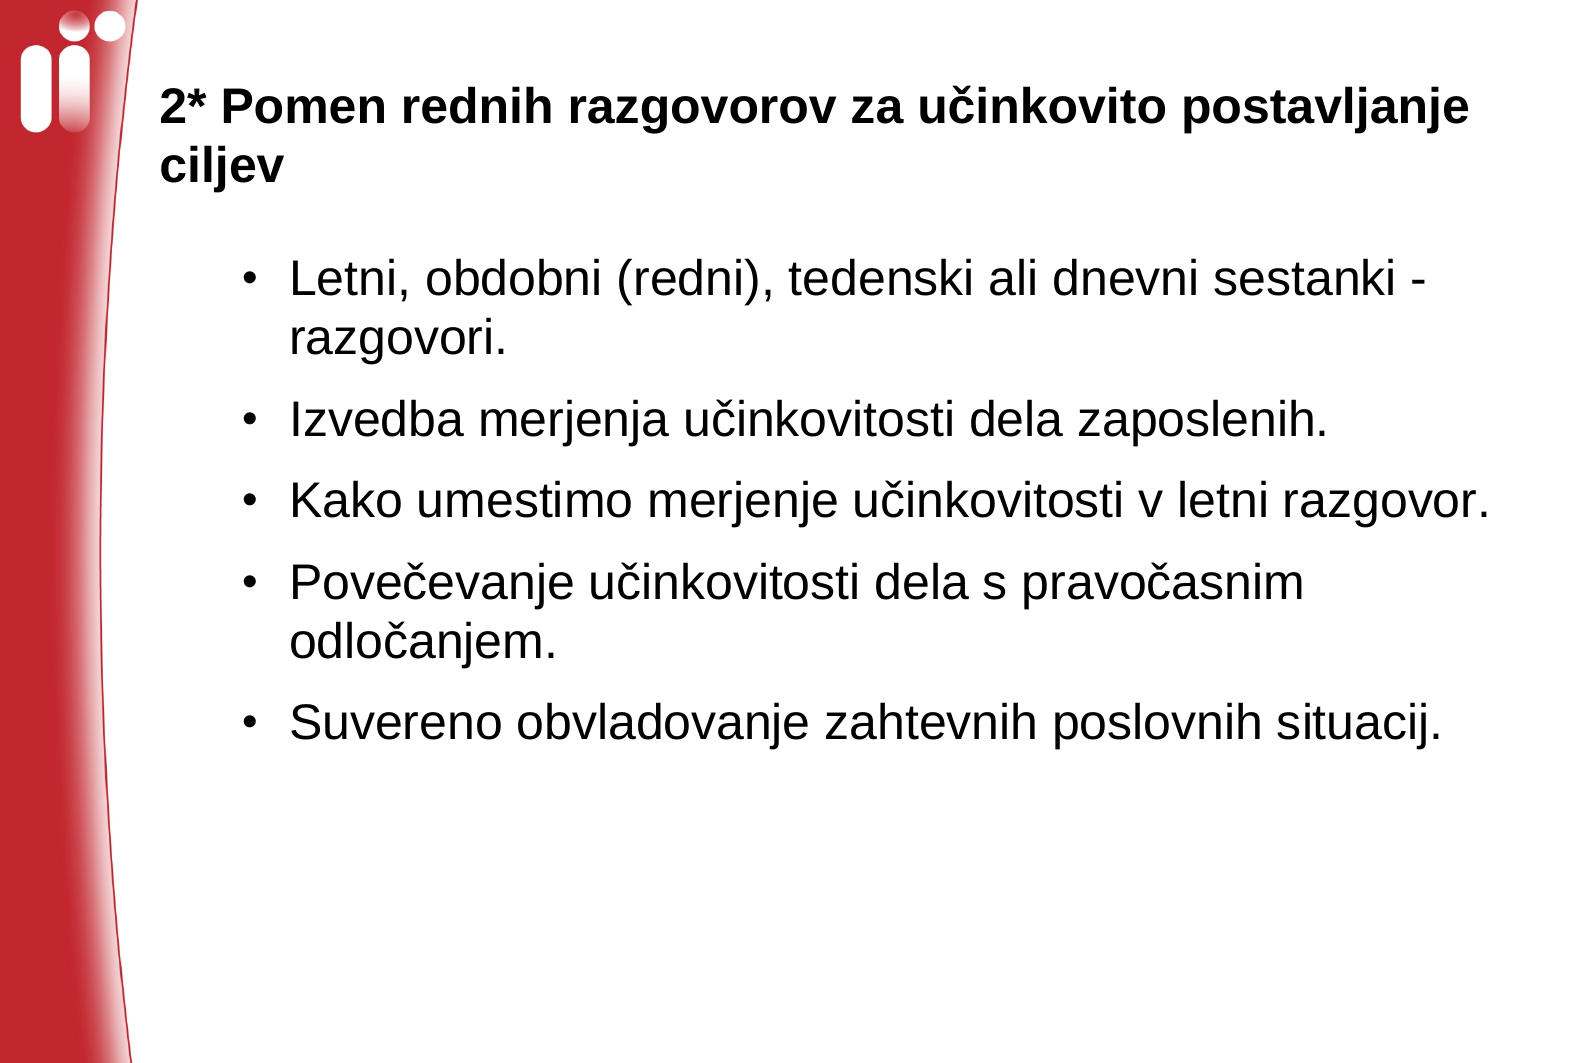

# 2* Pomen rednih razgovorov za učinkovito postavljanje ciljev
Letni, obdobni (redni), tedenski ali dnevni sestanki - razgovori.
Izvedba merjenja učinkovitosti dela zaposlenih.
Kako umestimo merjenje učinkovitosti v letni razgovor.
Povečevanje učinkovitosti dela s pravočasnim odločanjem.
Suvereno obvladovanje zahtevnih poslovnih situacij.